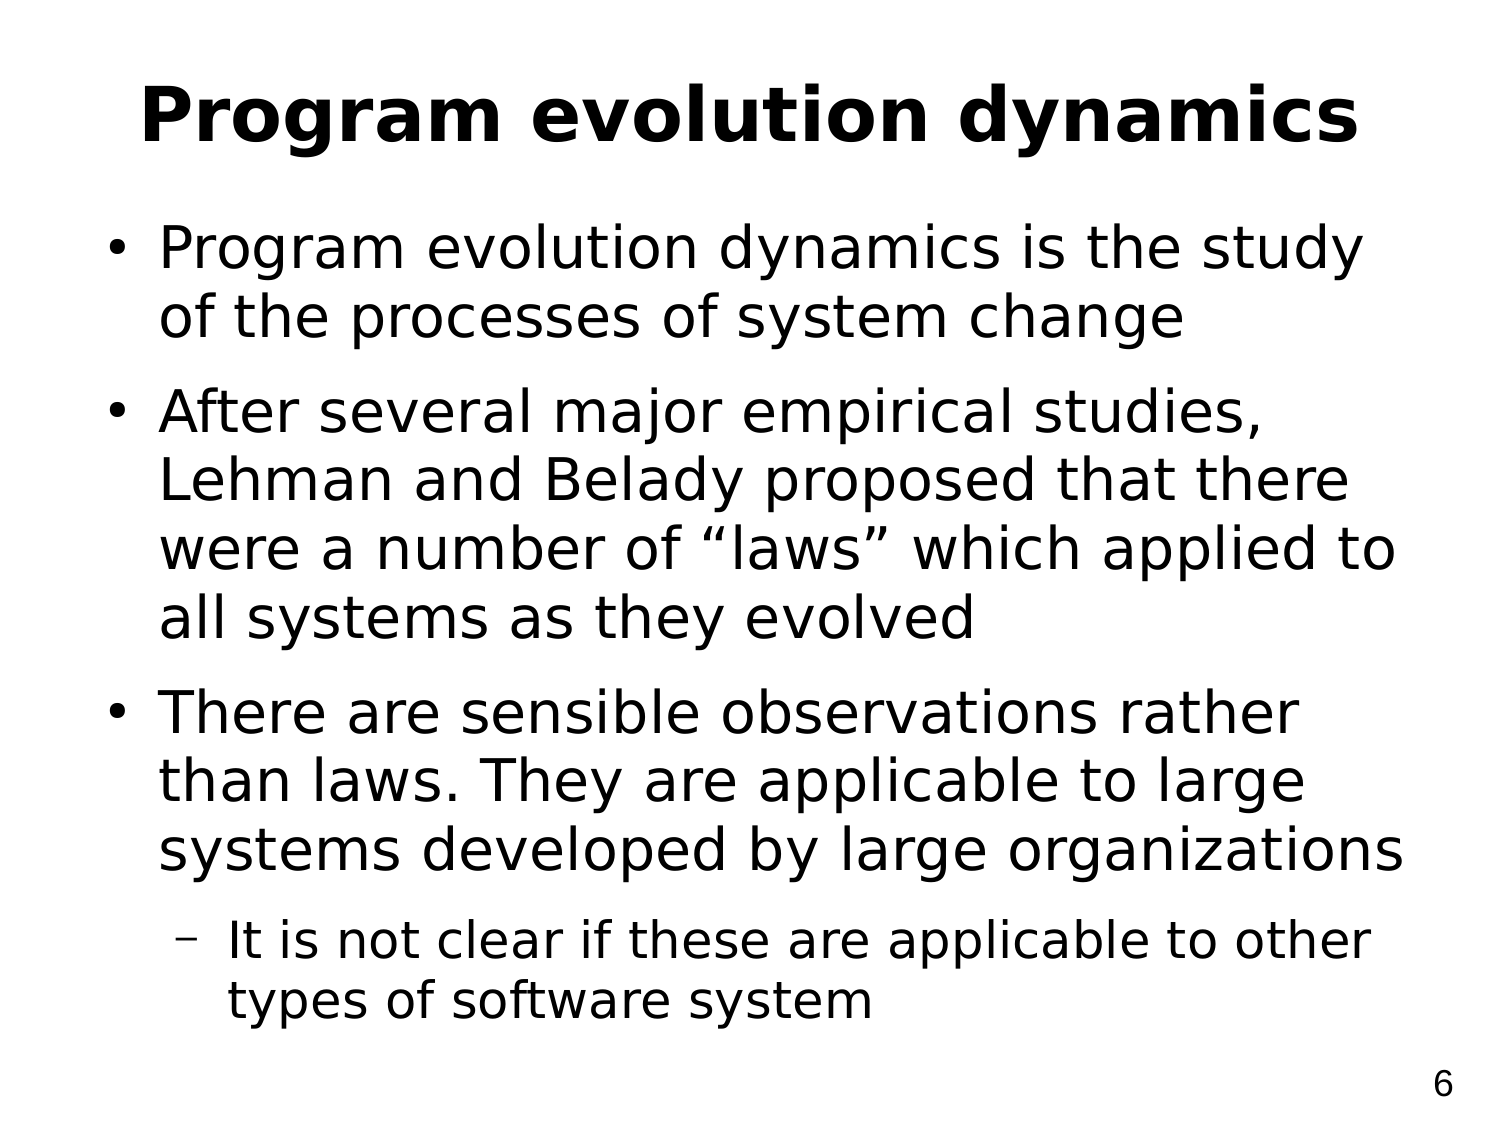

Program evolution dynamics
# Program evolution dynamics is the study of the processes of system change
After several major empirical studies, Lehman and Belady proposed that there were a number of “laws” which applied to all systems as they evolved
There are sensible observations rather than laws. They are applicable to large systems developed by large organizations
It is not clear if these are applicable to other types of software system